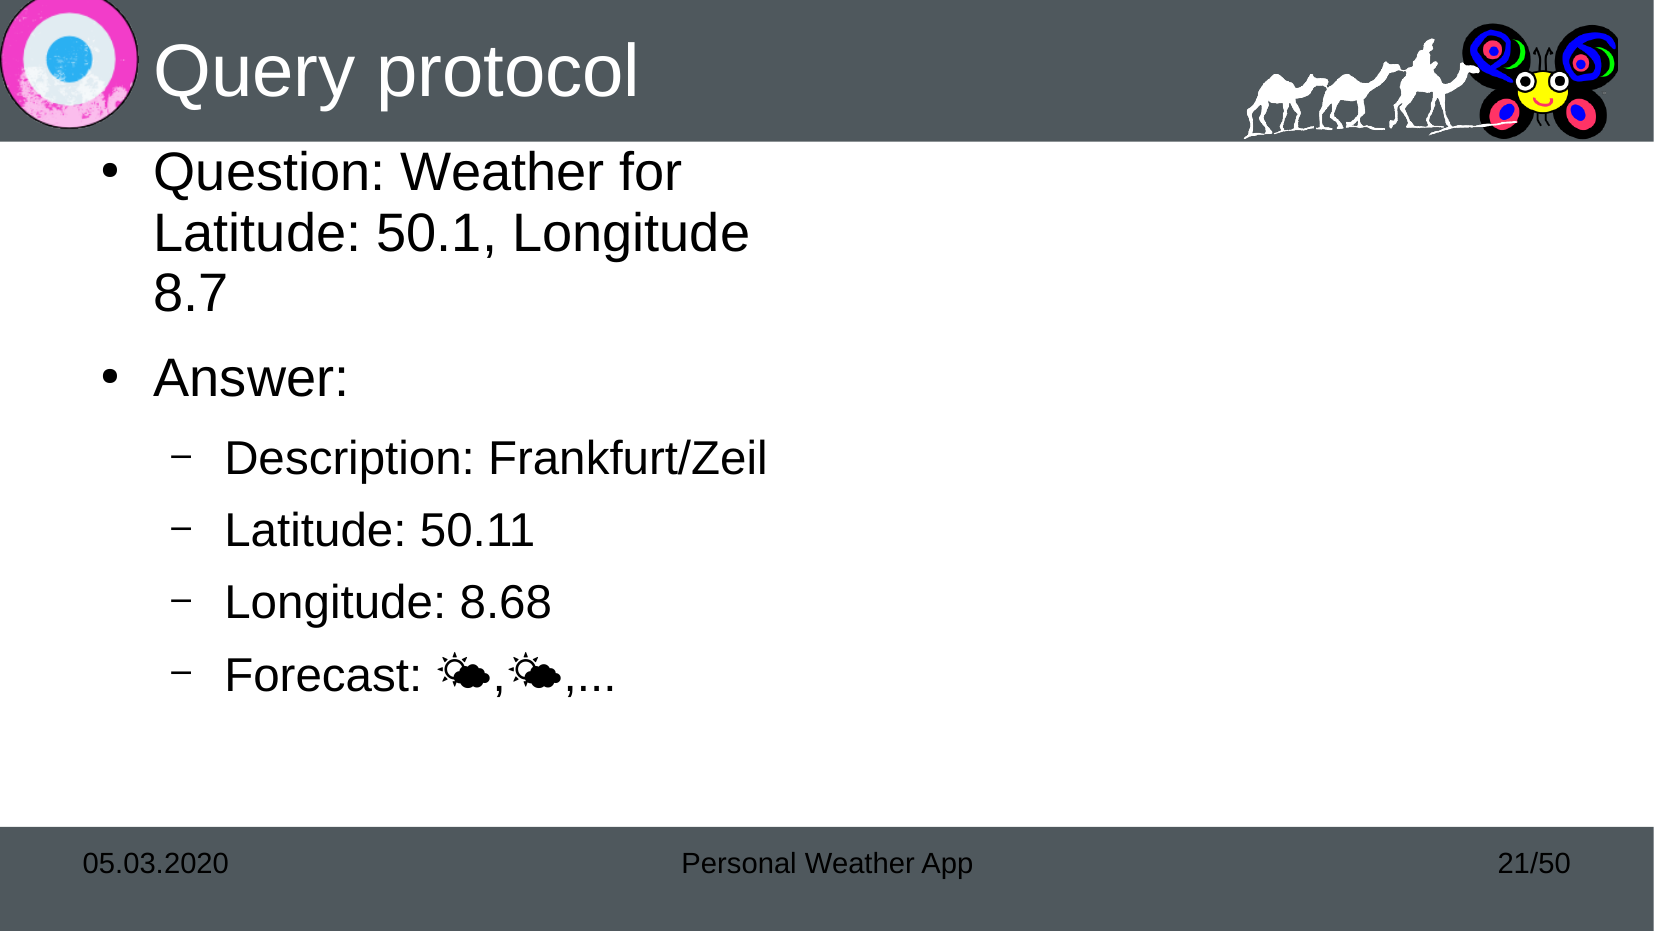

# Query protocol
Question: Weather for Latitude: 50.1, Longitude 8.7
Answer:
Description: Frankfurt/Zeil
Latitude: 50.11
Longitude: 8.68
Forecast: 🌤️,🌤,...
08. März 2019
21